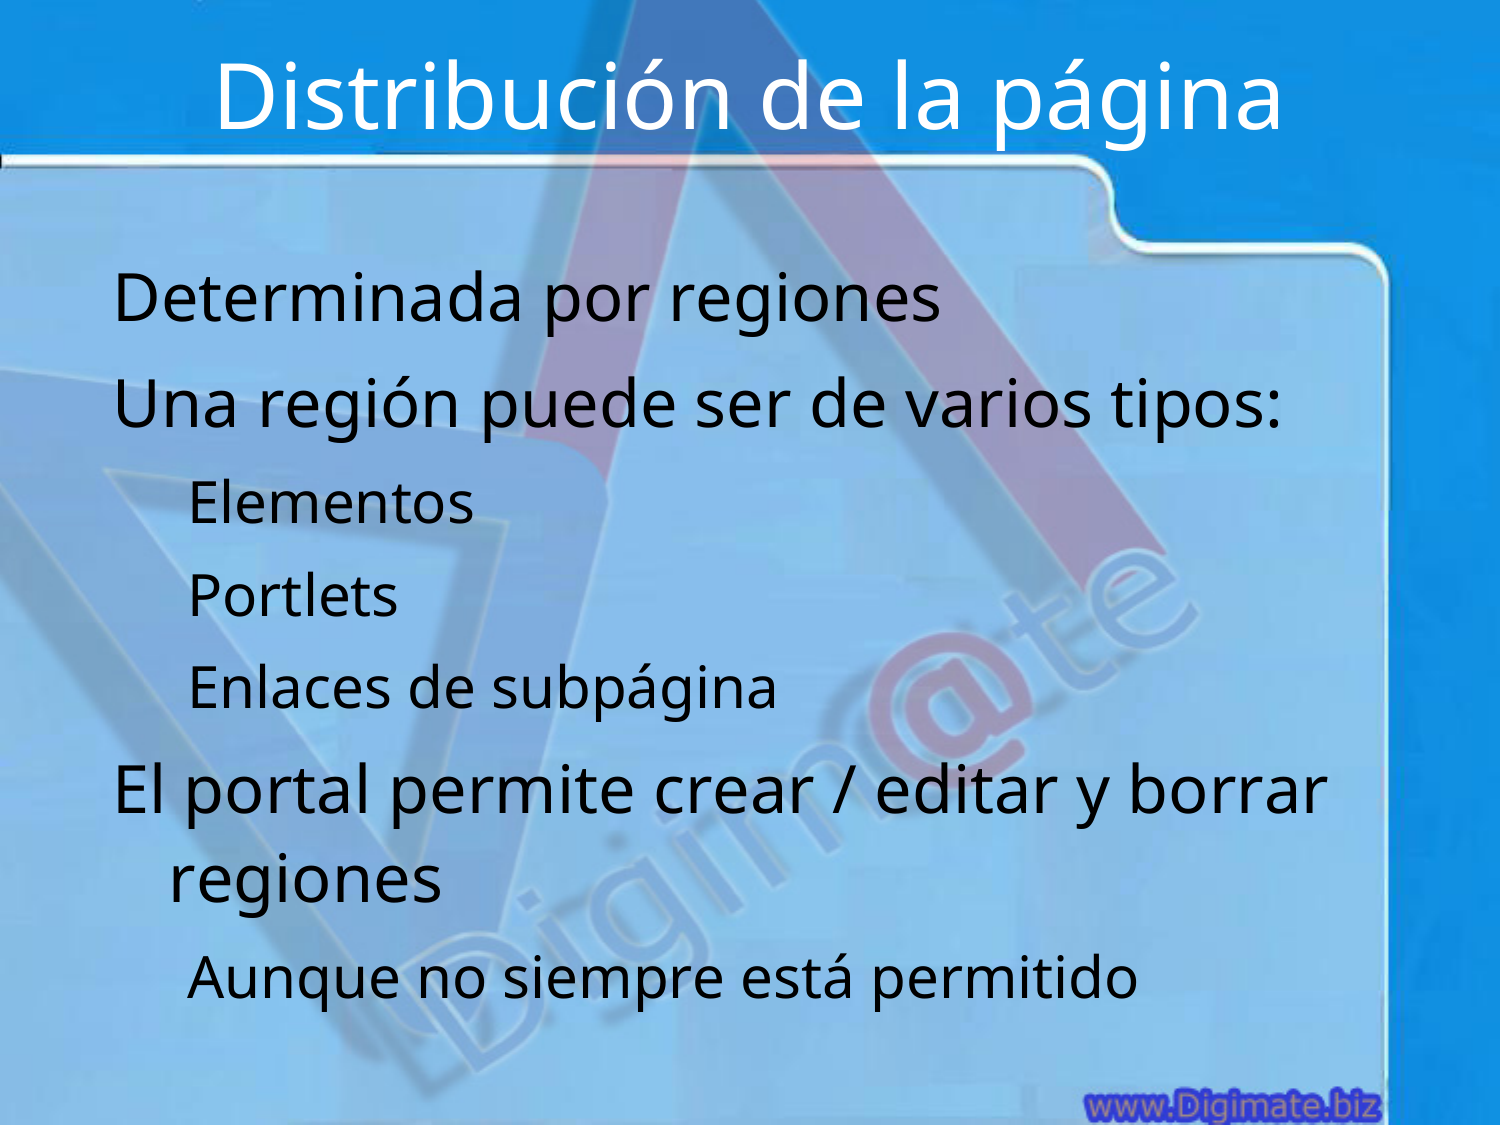

# Distribución de la página
Determinada por regiones
Una región puede ser de varios tipos:
Elementos
Portlets
Enlaces de subpágina
El portal permite crear / editar y borrar regiones
Aunque no siempre está permitido